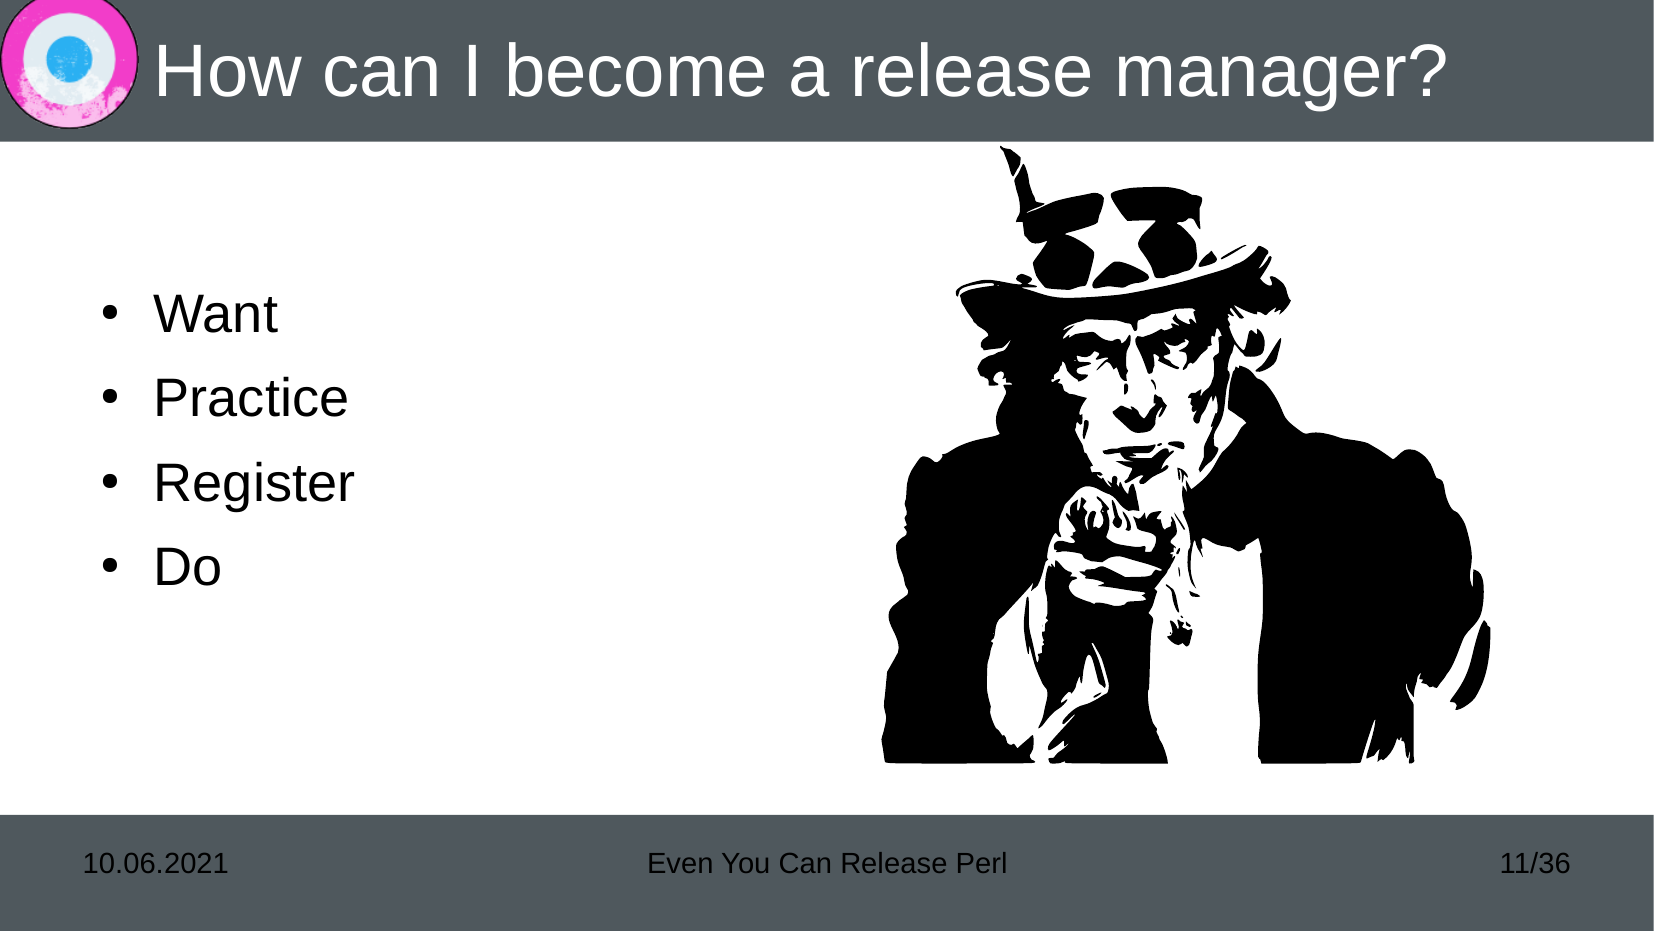

# How can I become a release manager?
Want
Practice
Register
Do
08. März 2019
11